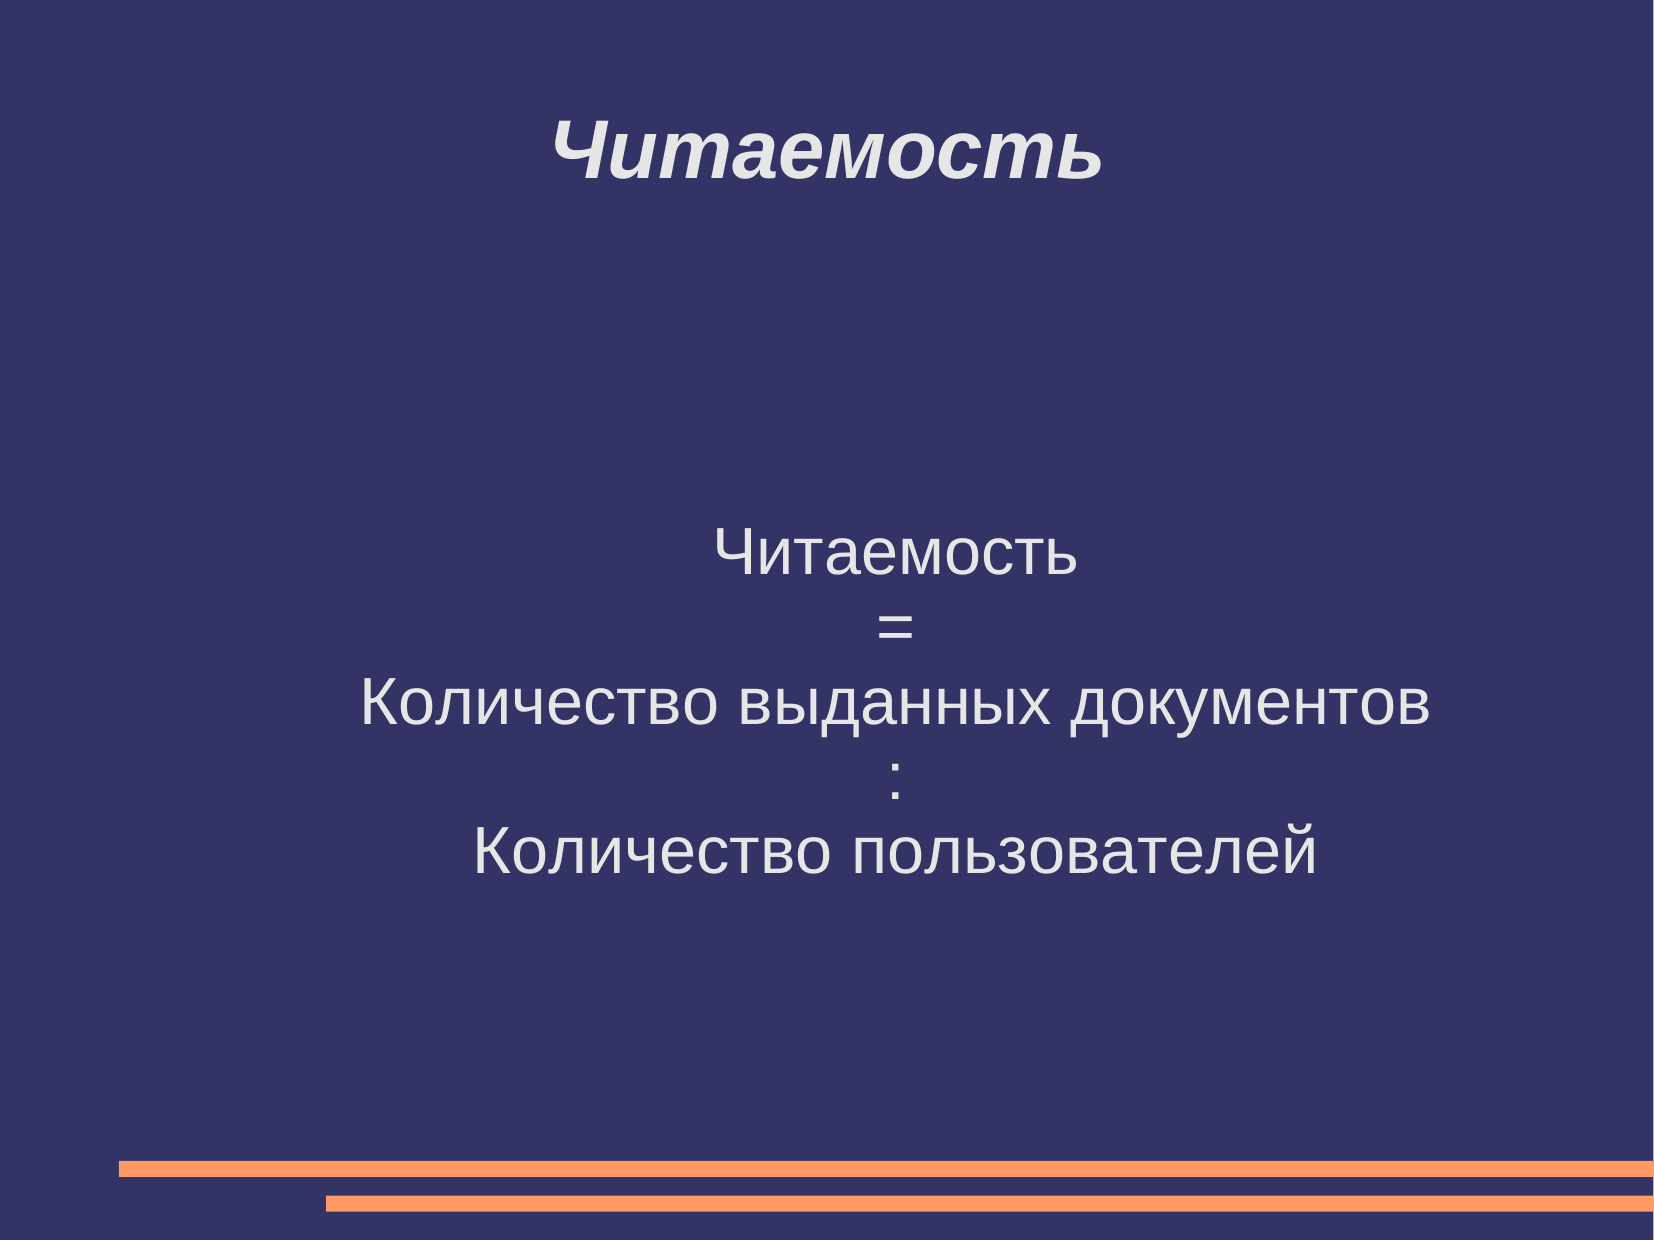

# Читаемость
Читаемость
=
Количество выданных документов
:
Количество пользователей